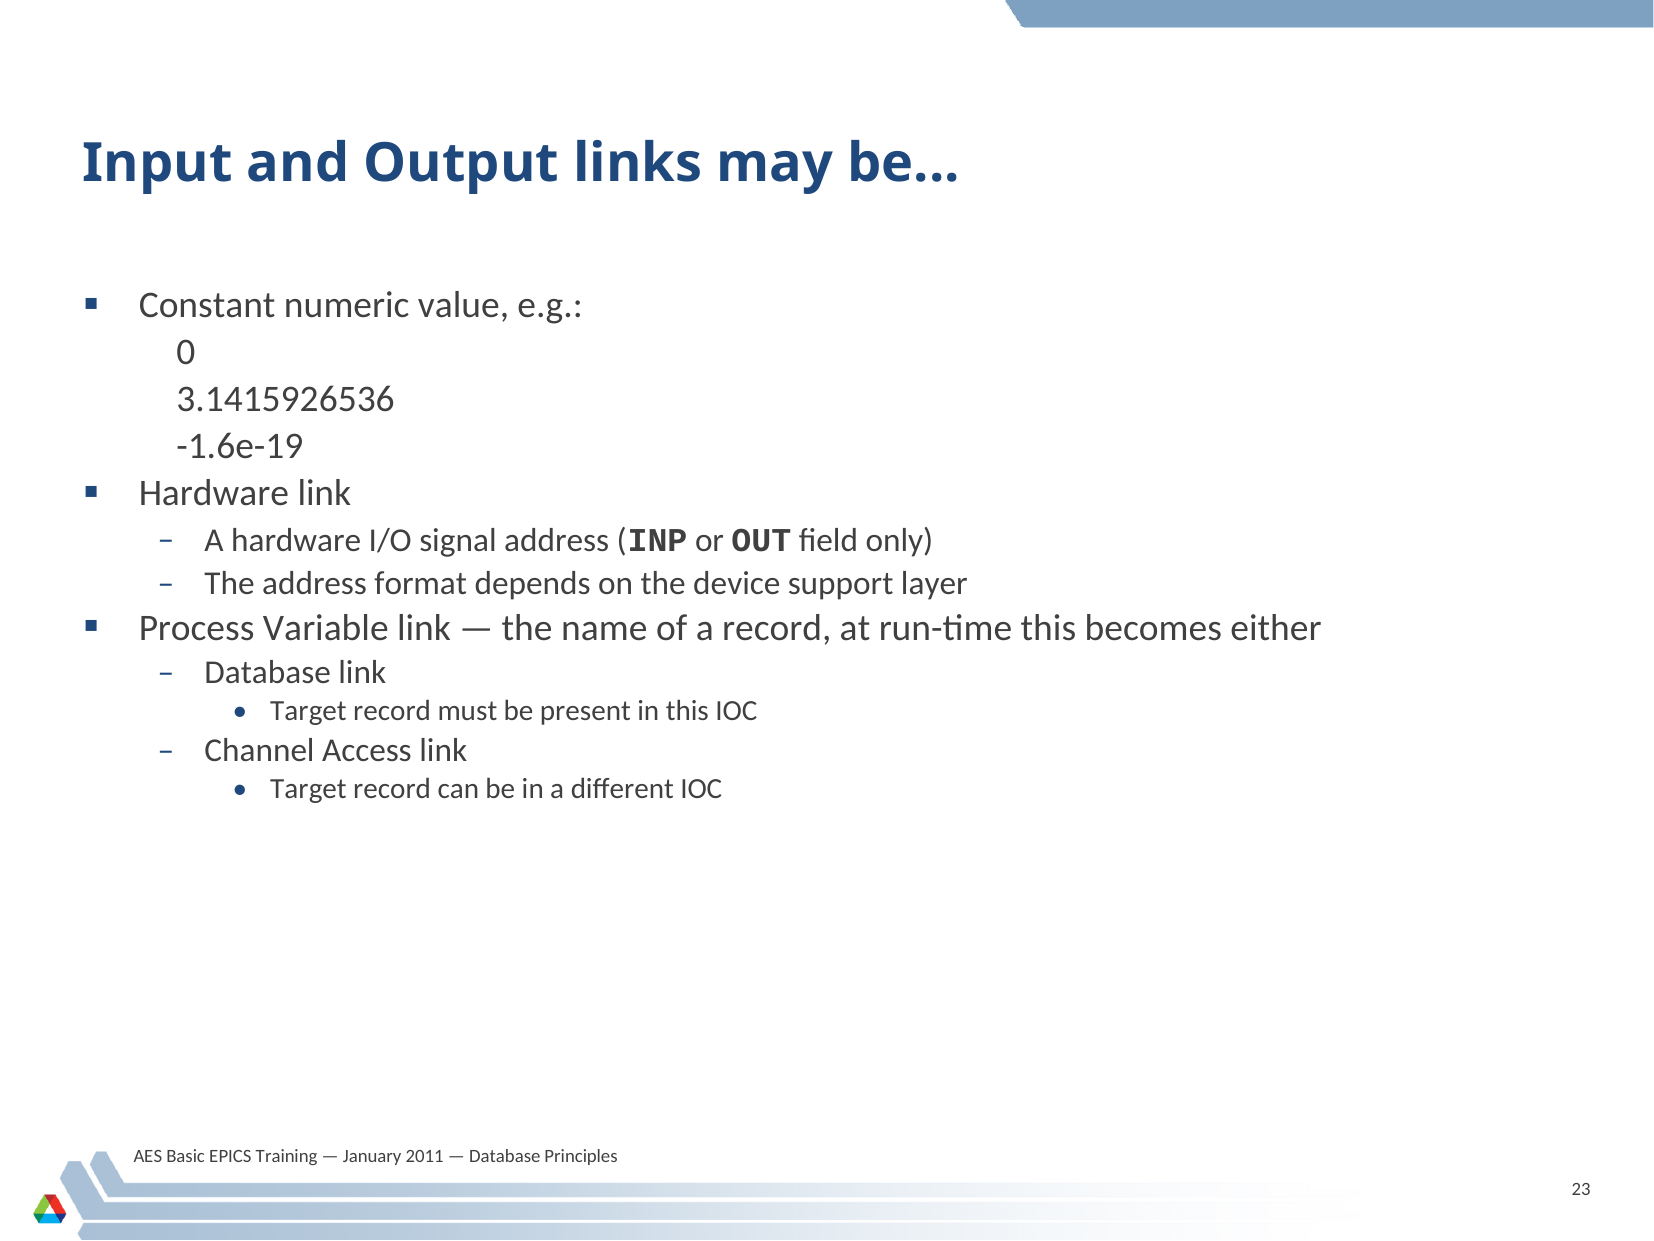

# Input and Output links may be...
Constant numeric value, e.g.:
	0
	3.1415926536
	-1.6e-19
Hardware link
A hardware I/O signal address (INP or OUT field only)
The address format depends on the device support layer
Process Variable link — the name of a record, at run-time this becomes either
Database link
Target record must be present in this IOC
Channel Access link
Target record can be in a different IOC
AES Basic EPICS Training — January 2011 — Database Principles
23